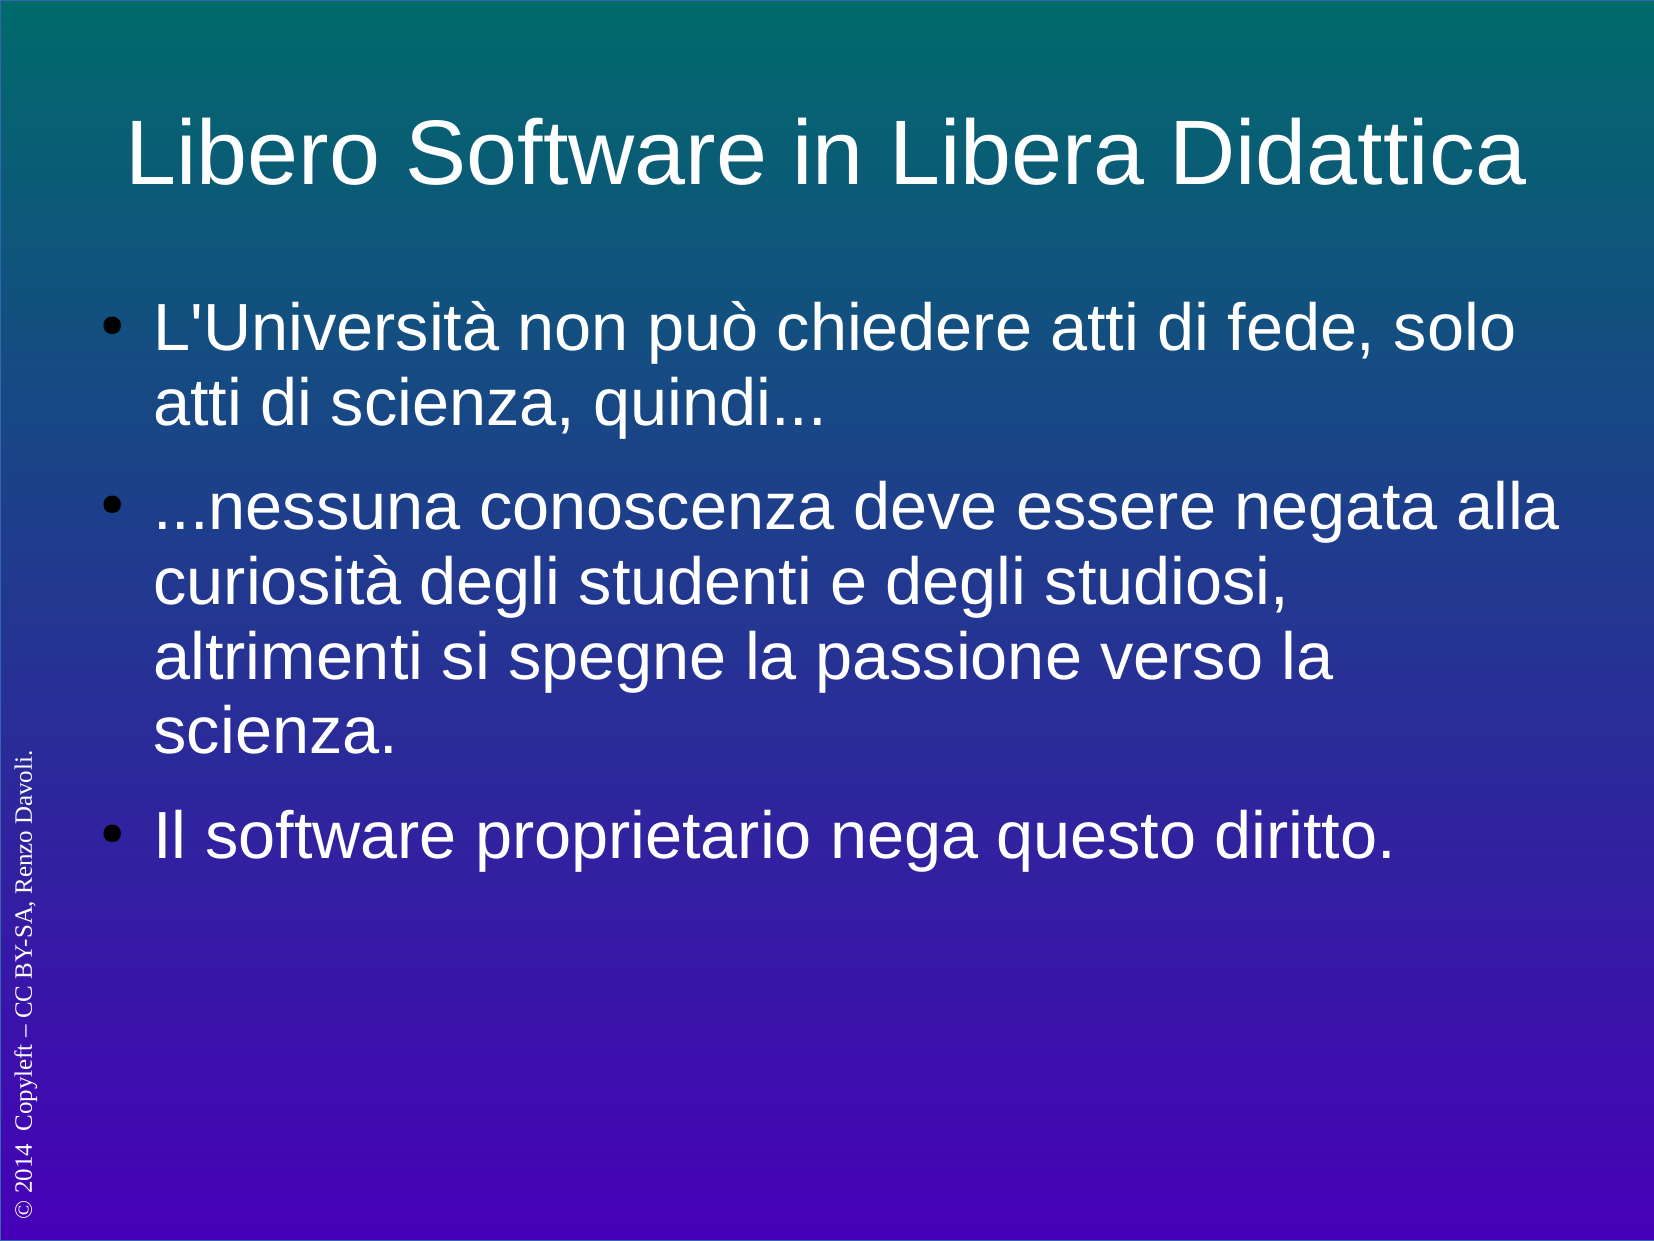

# Libero Software in Libera Didattica
L'Università non può chiedere atti di fede, solo atti di scienza, quindi...
...nessuna conoscenza deve essere negata alla curiosità degli studenti e degli studiosi, altrimenti si spegne la passione verso la scienza.
Il software proprietario nega questo diritto.